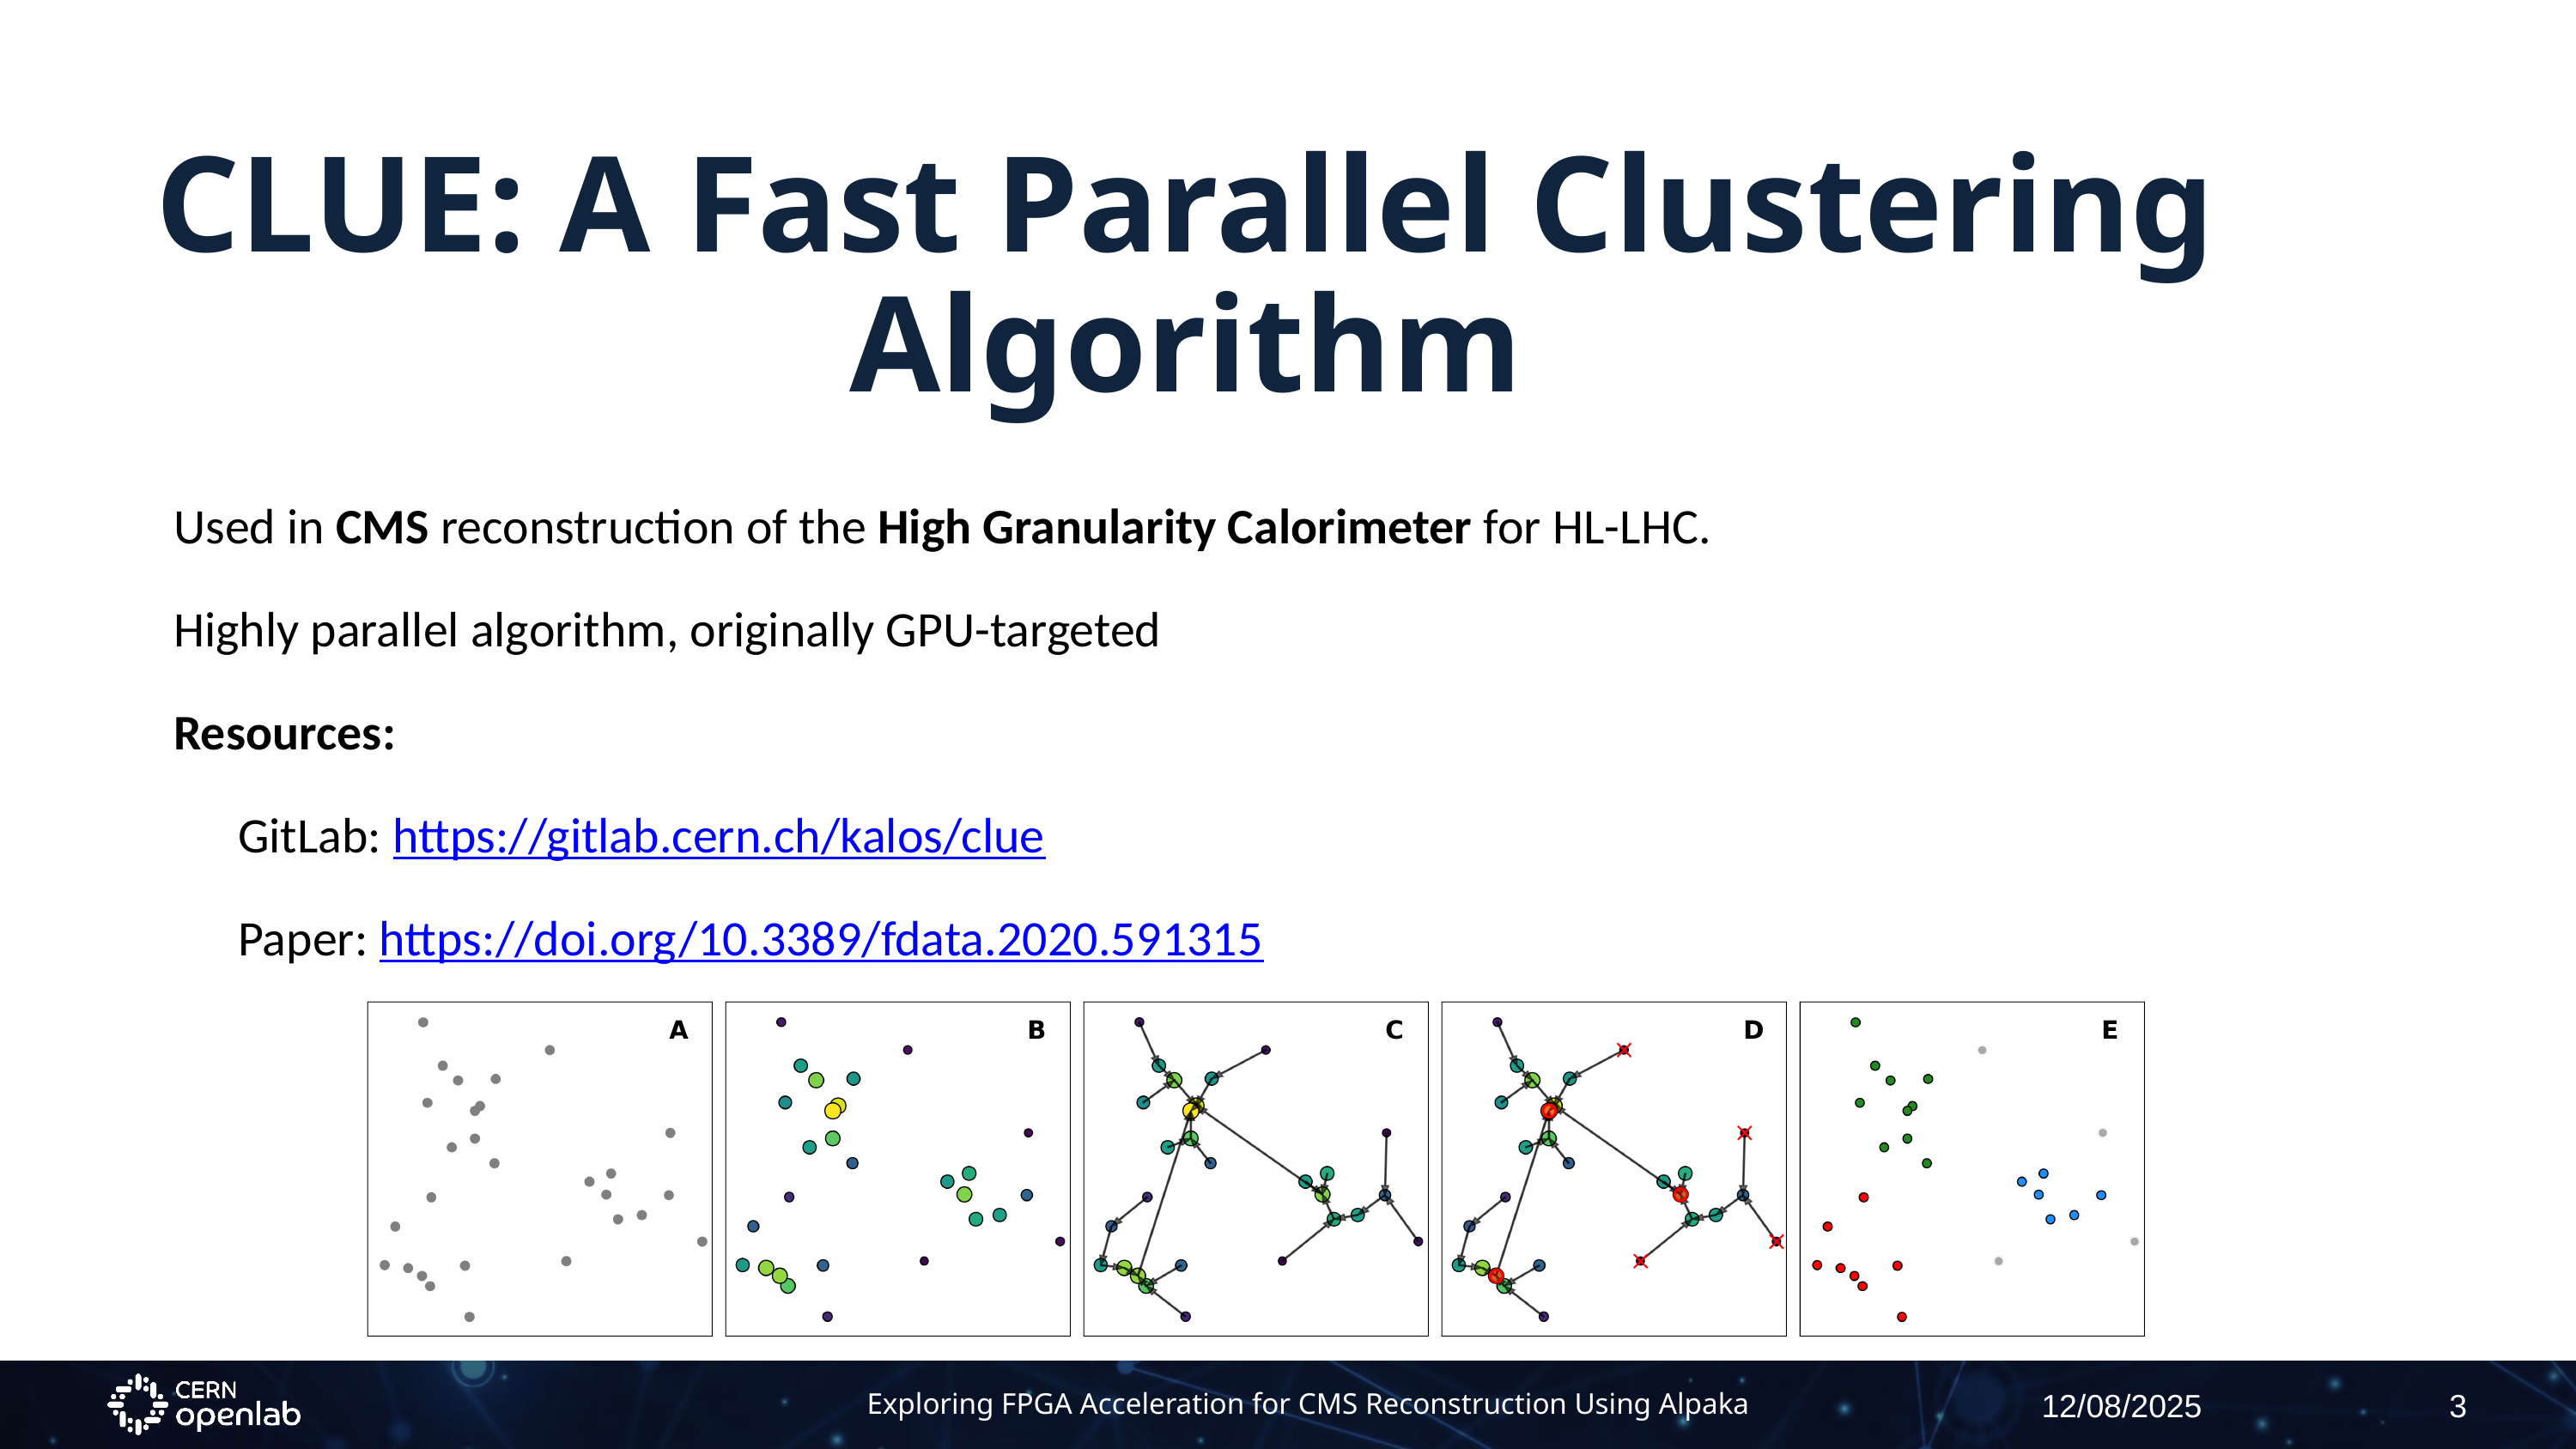

CLUE: A Fast Parallel Clustering Algorithm
Used in CMS reconstruction of the High Granularity Calorimeter for HL-LHC.
Highly parallel algorithm, originally GPU-targeted
Resources:
GitLab: https://gitlab.cern.ch/kalos/clue
Paper: https://doi.org/10.3389/fdata.2020.591315
Exploring FPGA Acceleration for CMS Reconstruction Using Alpaka
12/08/2025
3